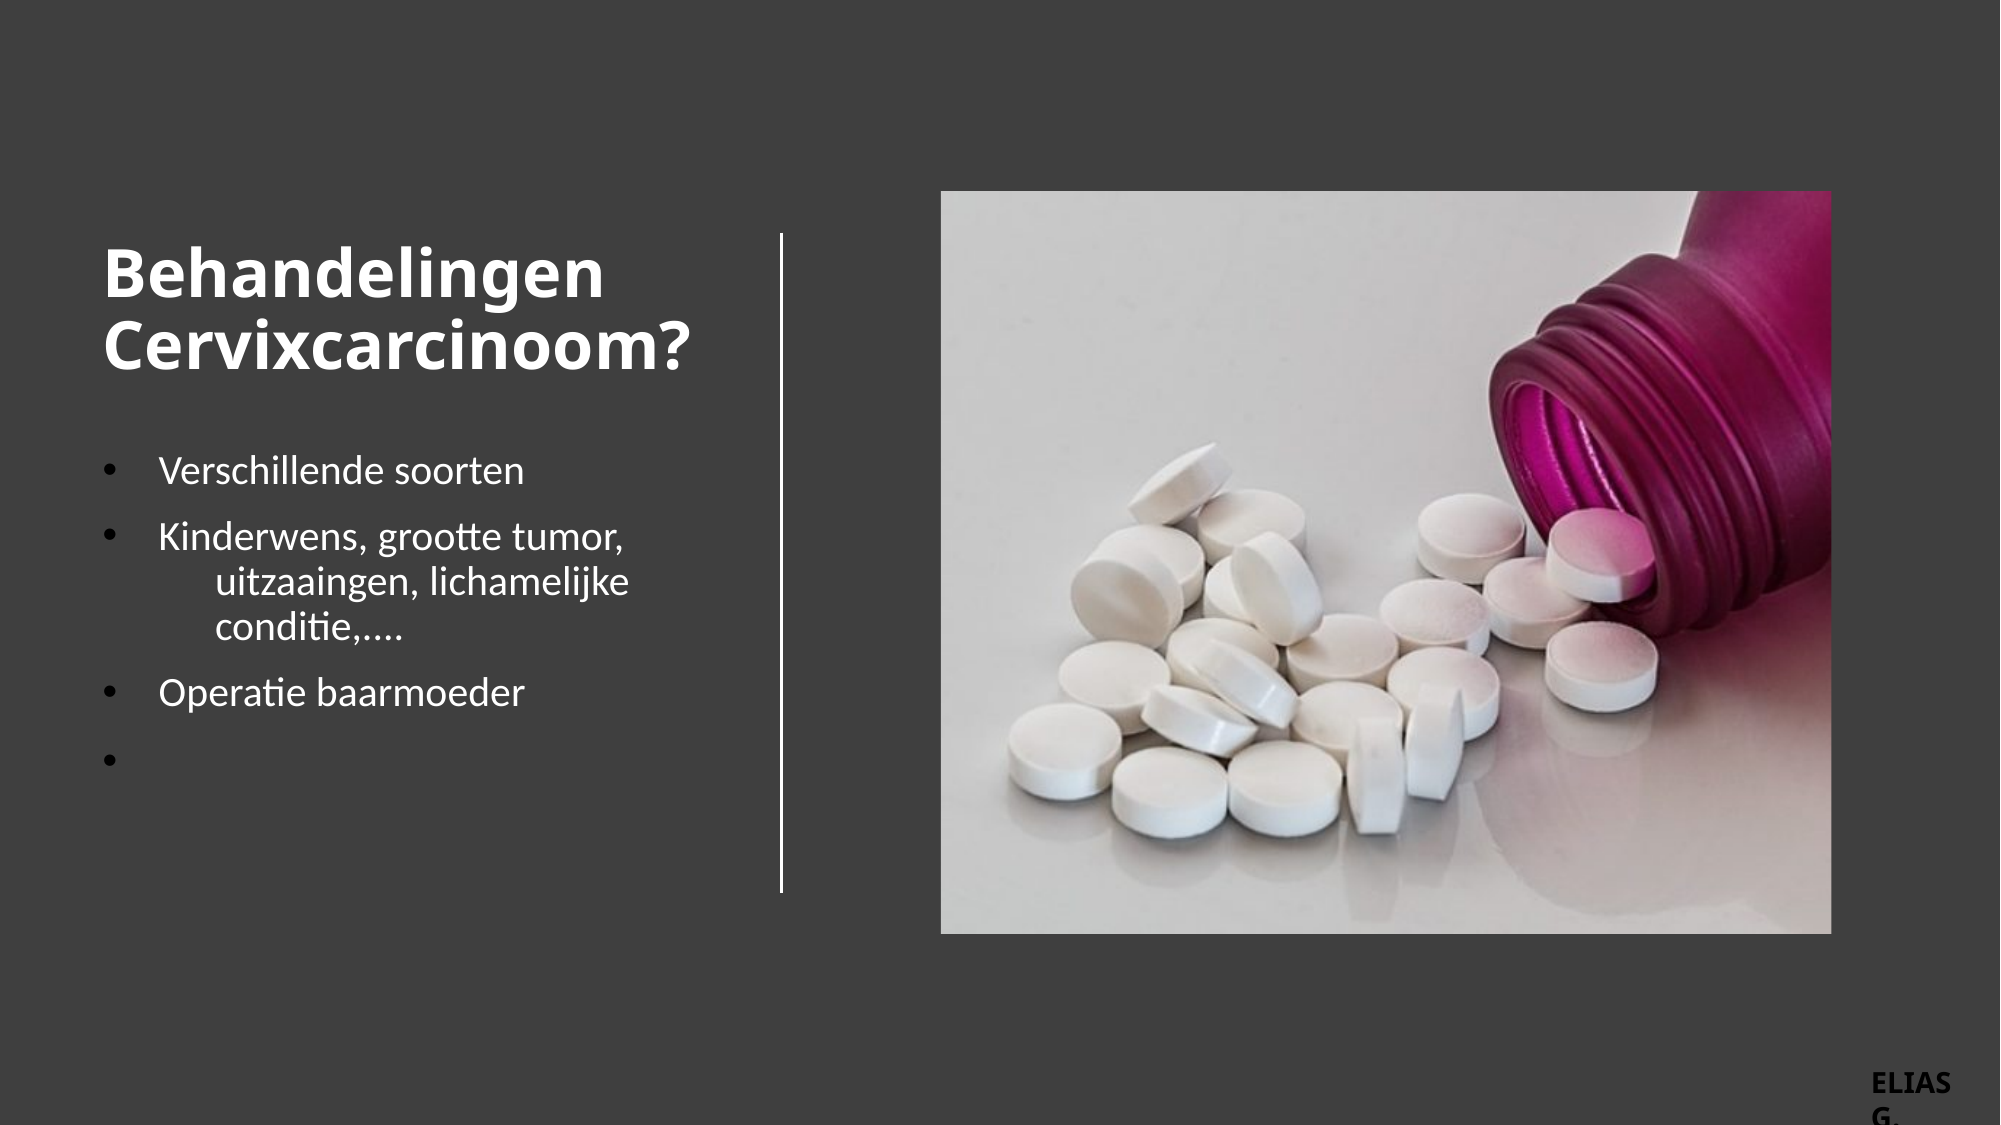

# Behandelingen Cervixcarcinoom?
Verschillende soorten
Kinderwens, grootte tumor, uitzaaingen, lichamelijke conditie,....
Operatie baarmoeder
ELIAS G.